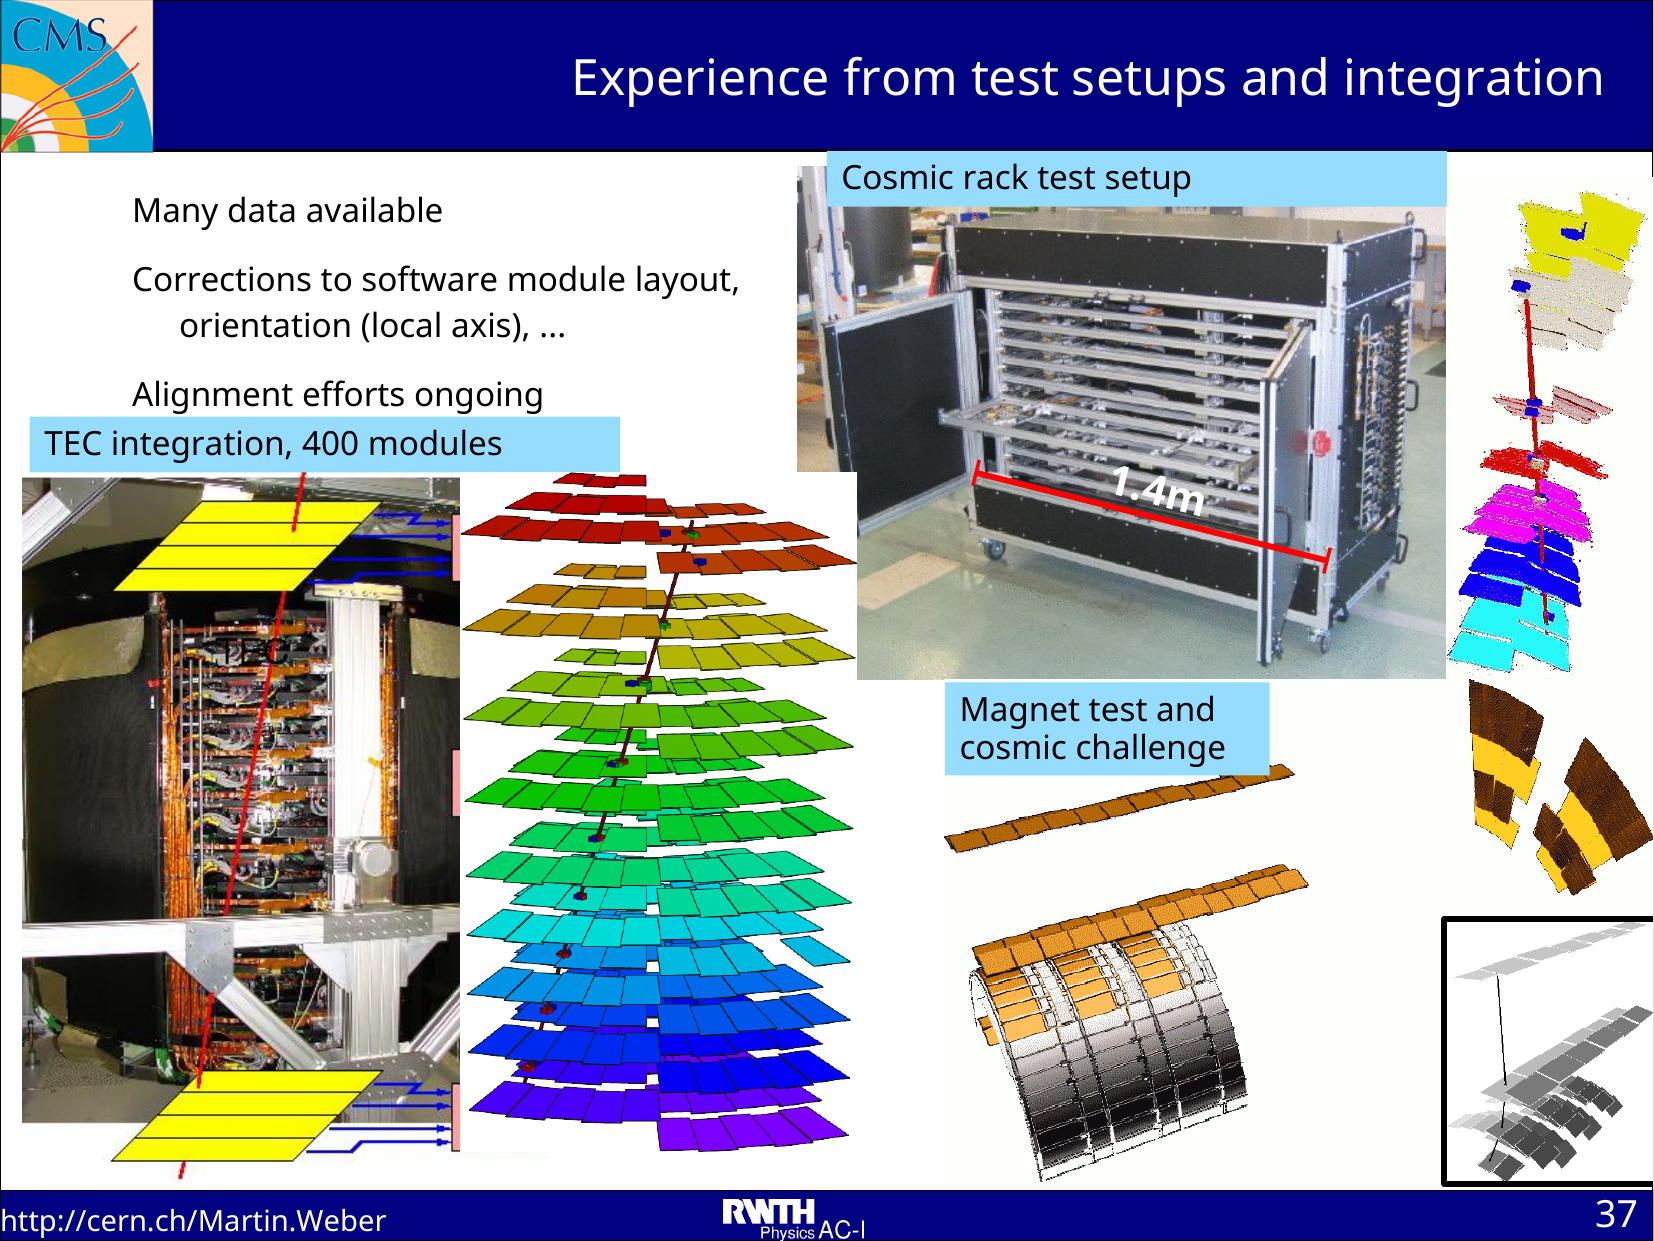

# Experience from test setups and integration
Cosmic rack test setup
1.4m
Many data available
Corrections to software module layout, orientation (local axis), ...
Alignment efforts ongoing
TEC integration, 400 modules
Magnet test and
cosmic challenge